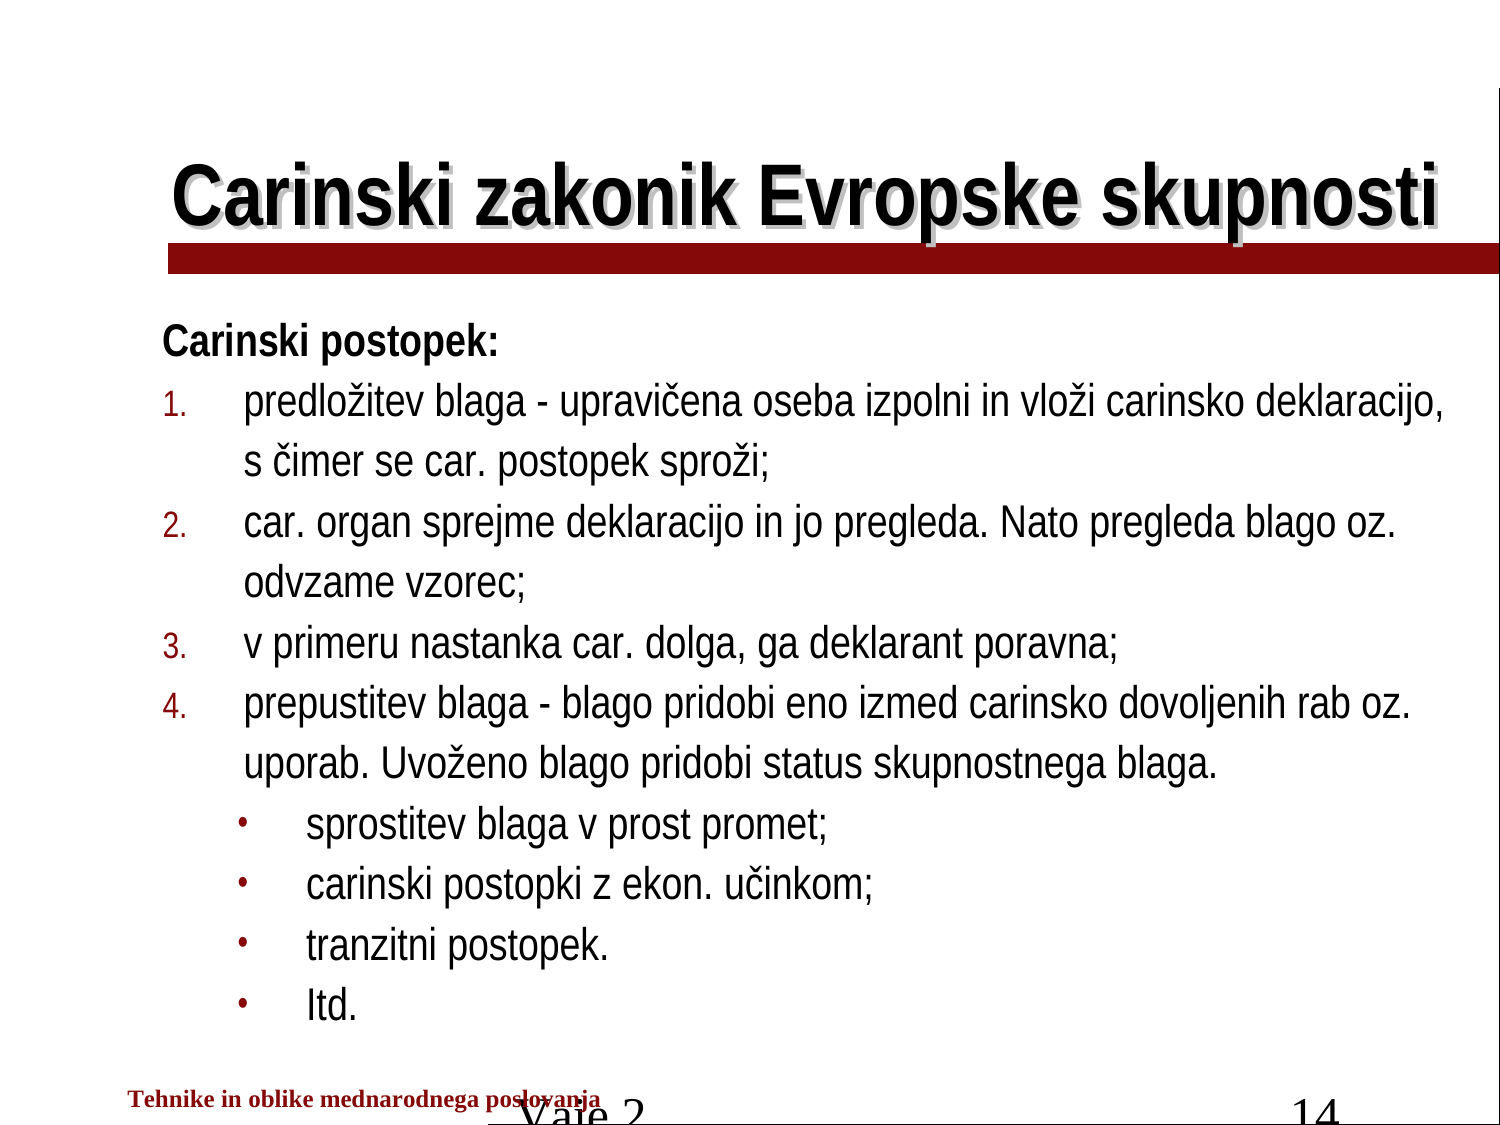

Carinski zakonik Evropske skupnosti
# Carinski postopek:
predložitev blaga - upravičena oseba izpolni in vloži carinsko deklaracijo, s čimer se car. postopek sproži;
car. organ sprejme deklaracijo in jo pregleda. Nato pregleda blago oz. odvzame vzorec;
v primeru nastanka car. dolga, ga deklarant poravna;
prepustitev blaga - blago pridobi eno izmed carinsko dovoljenih rab oz. uporab. Uvoženo blago pridobi status skupnostnega blaga.
sprostitev blaga v prost promet;
carinski postopki z ekon. učinkom;
tranzitni postopek.
Itd.
Vaje 1
14